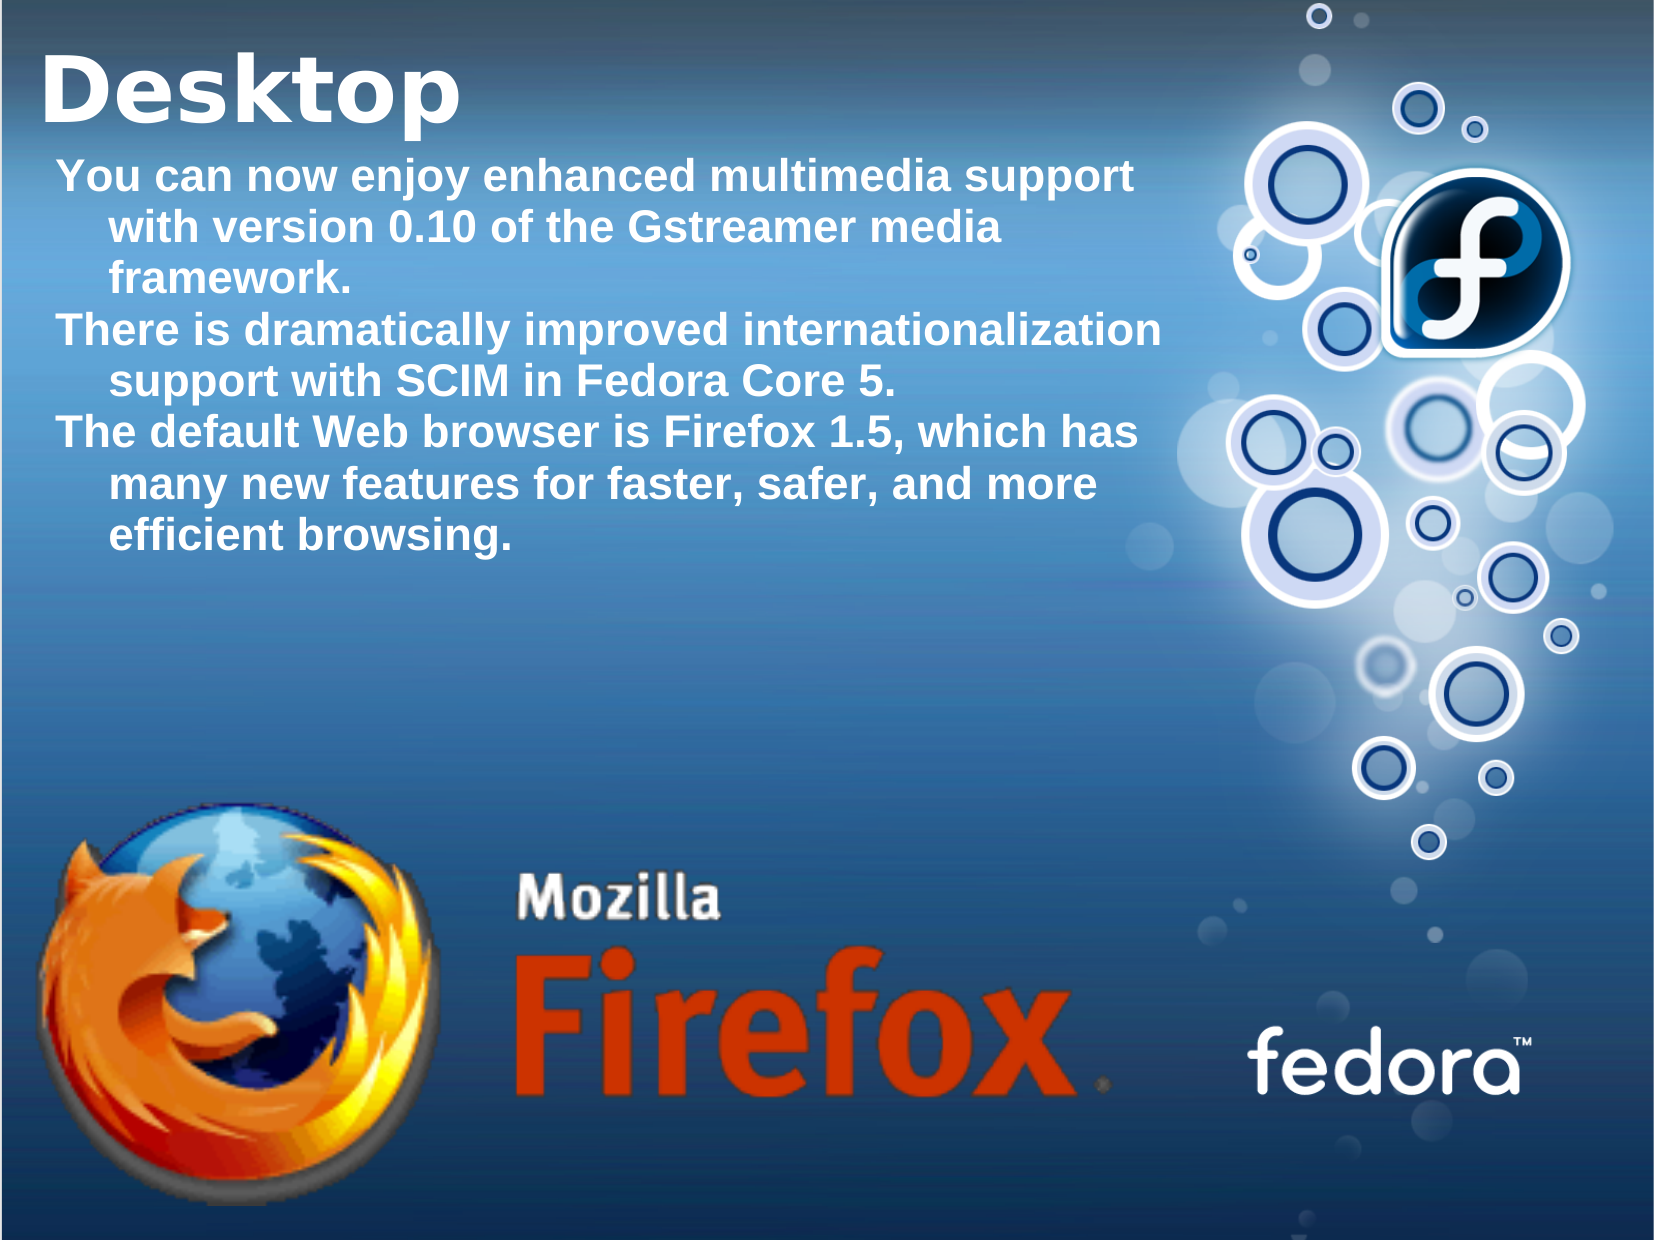

# Desktop
You can now enjoy enhanced multimedia support with version 0.10 of the Gstreamer media framework.
There is dramatically improved internationalization support with SCIM in Fedora Core 5.
The default Web browser is Firefox 1.5, which has many new features for faster, safer, and more efficient browsing.